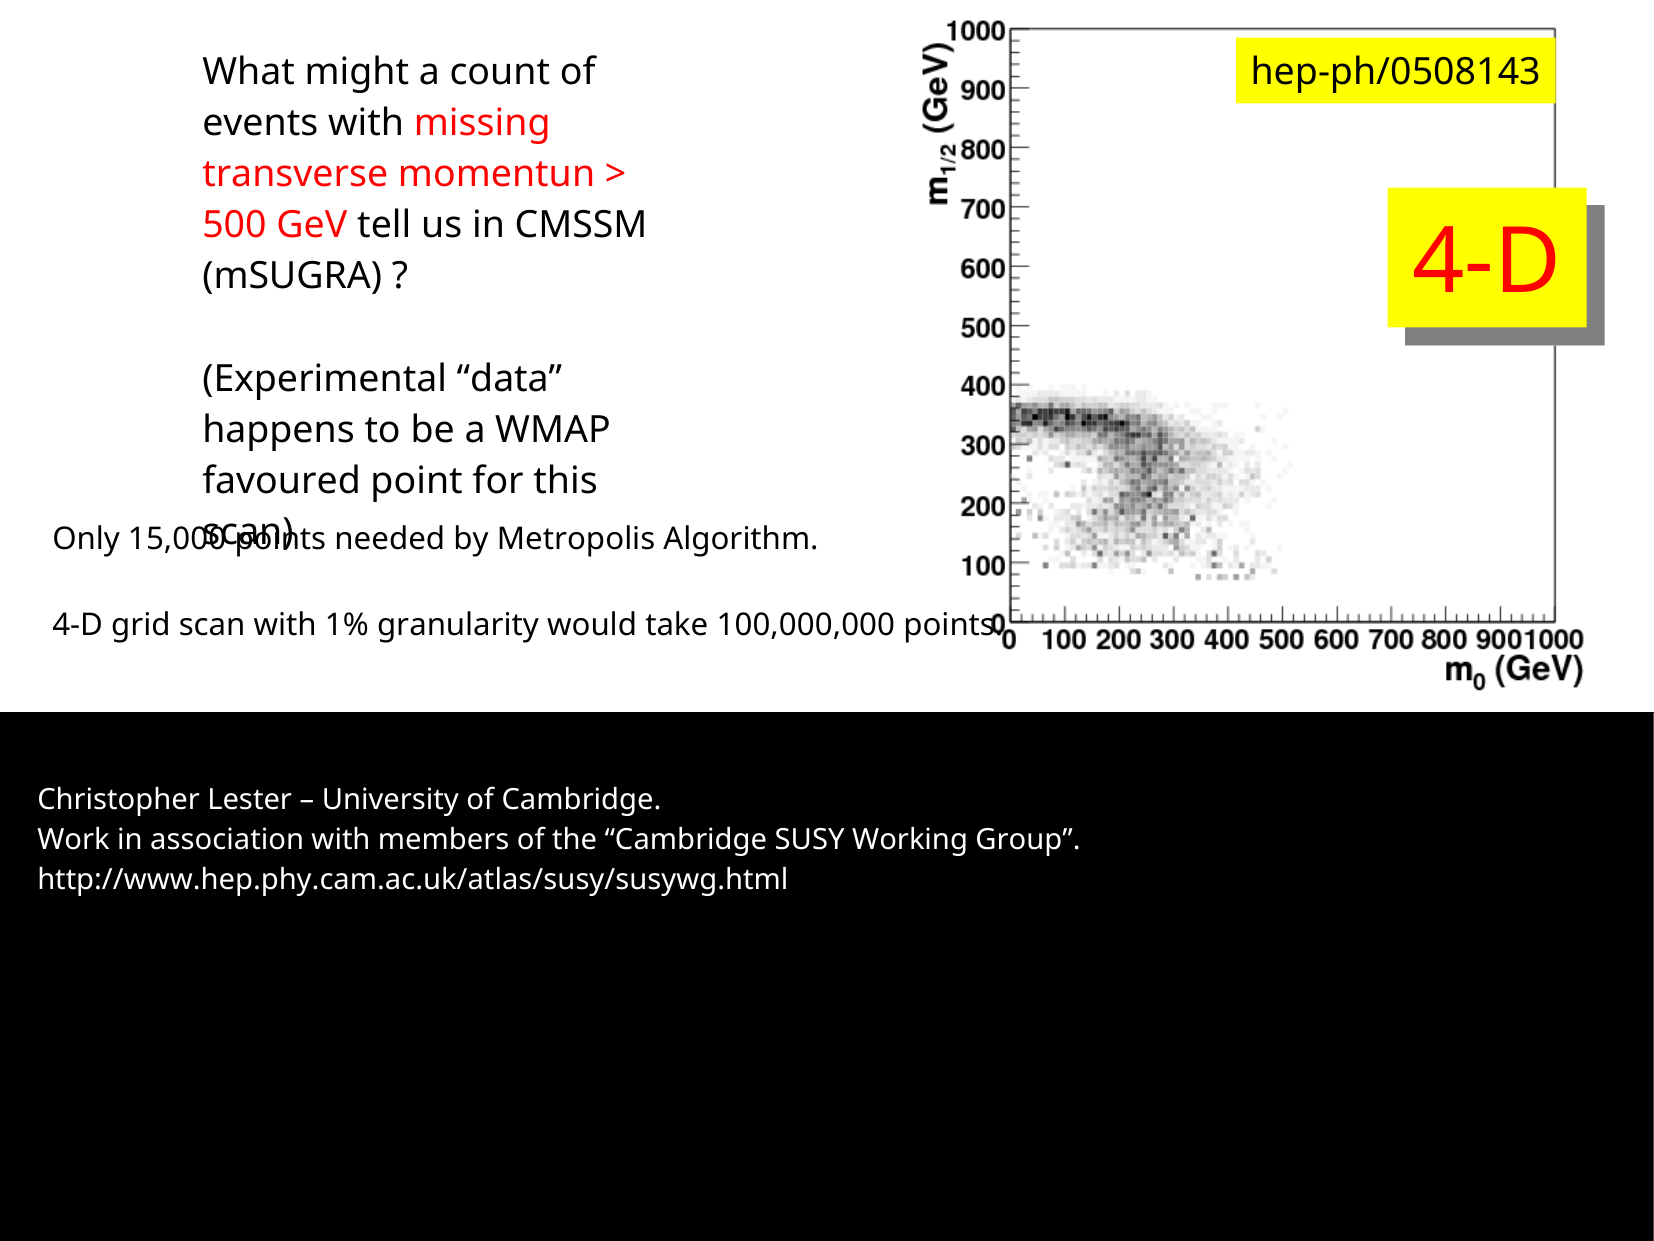

What might a count of events with missing transverse momentun > 500 GeV tell us in CMSSM (mSUGRA) ?
(Experimental “data” happens to be a WMAP favoured point for this scan)
hep-ph/0508143
4-D
Only 15,000 points needed by Metropolis Algorithm.
4-D grid scan with 1% granularity would take 100,000,000 points.